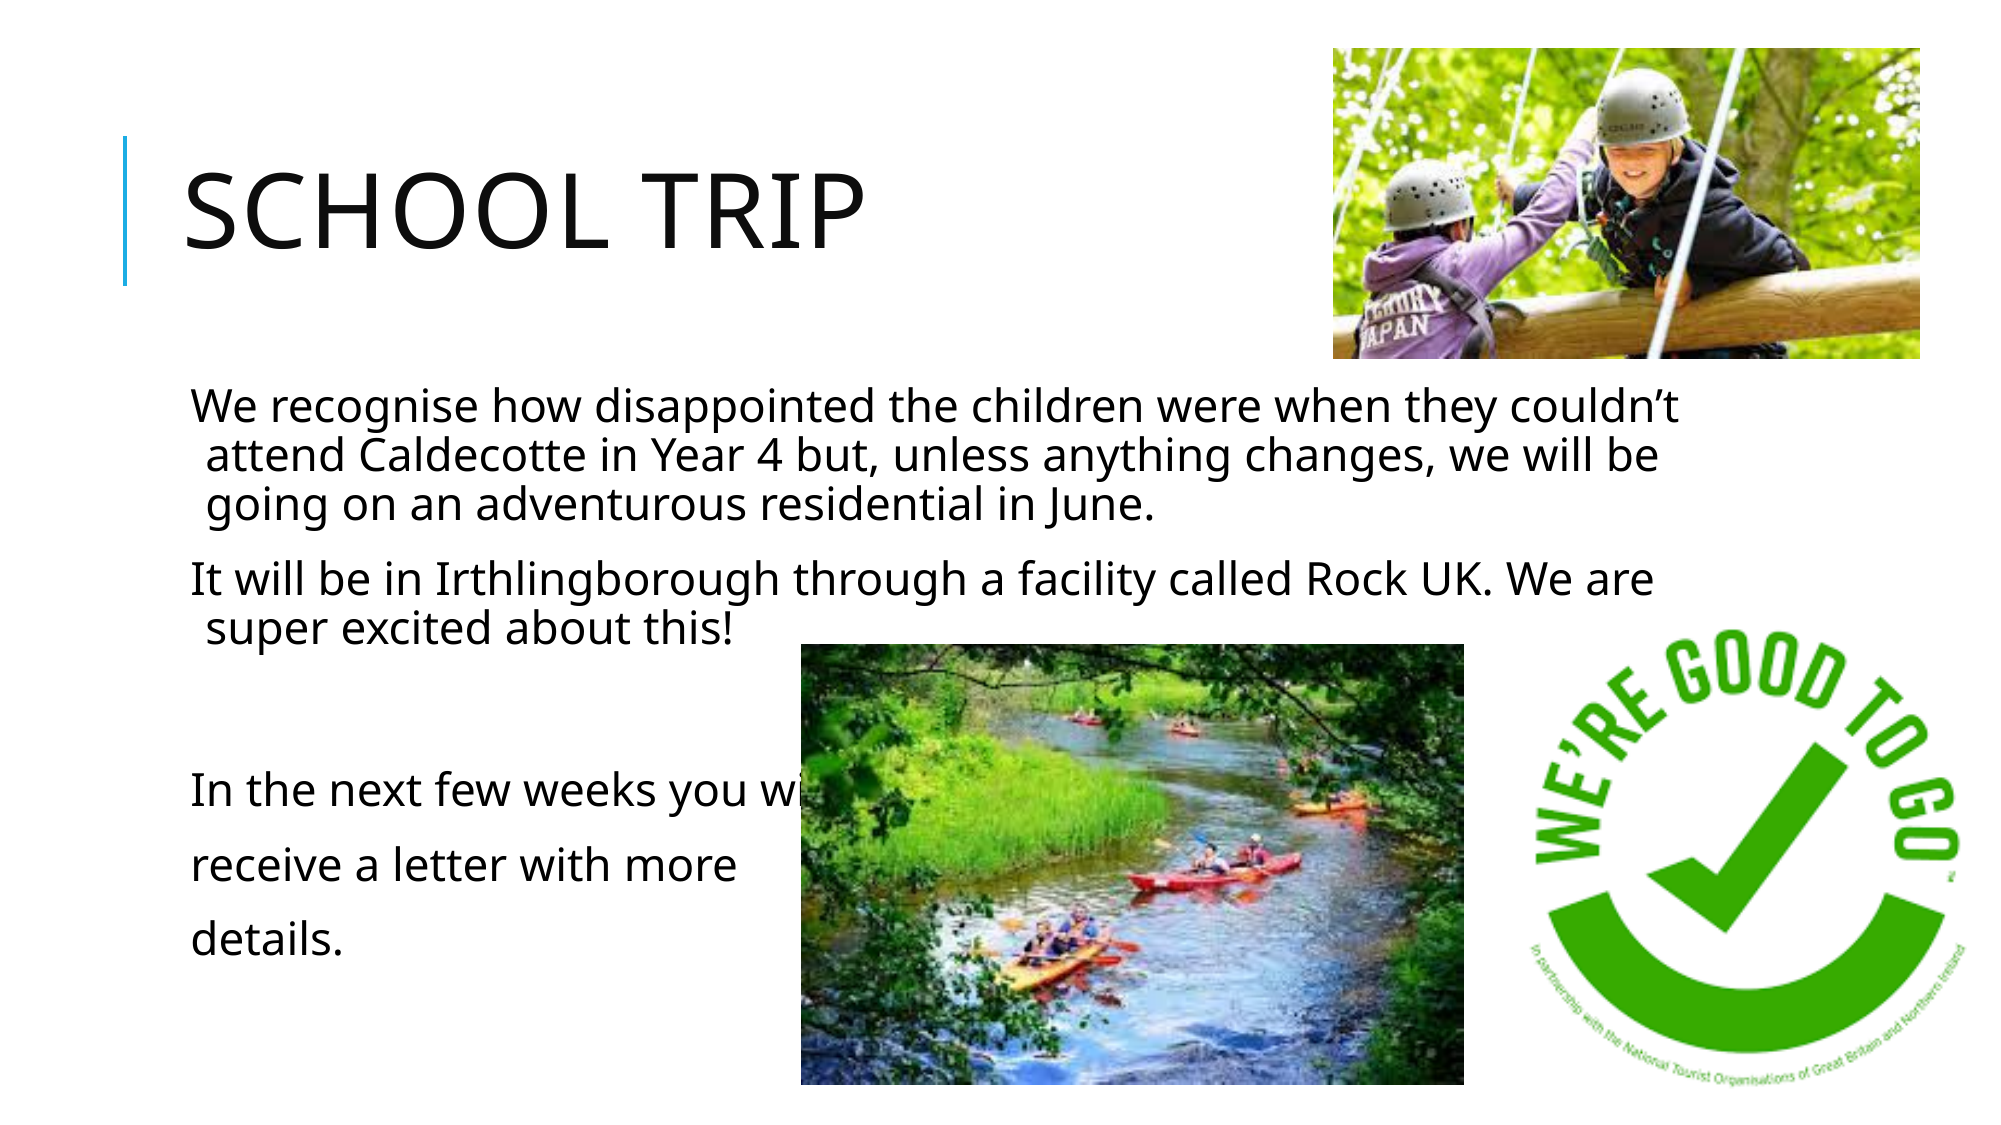

# School trip
We recognise how disappointed the children were when they couldn’t attend Caldecotte in Year 4 but, unless anything changes, we will be going on an adventurous residential in June.
It will be in Irthlingborough through a facility called Rock UK. We are super excited about this!
In the next few weeks you will
receive a letter with more
details.